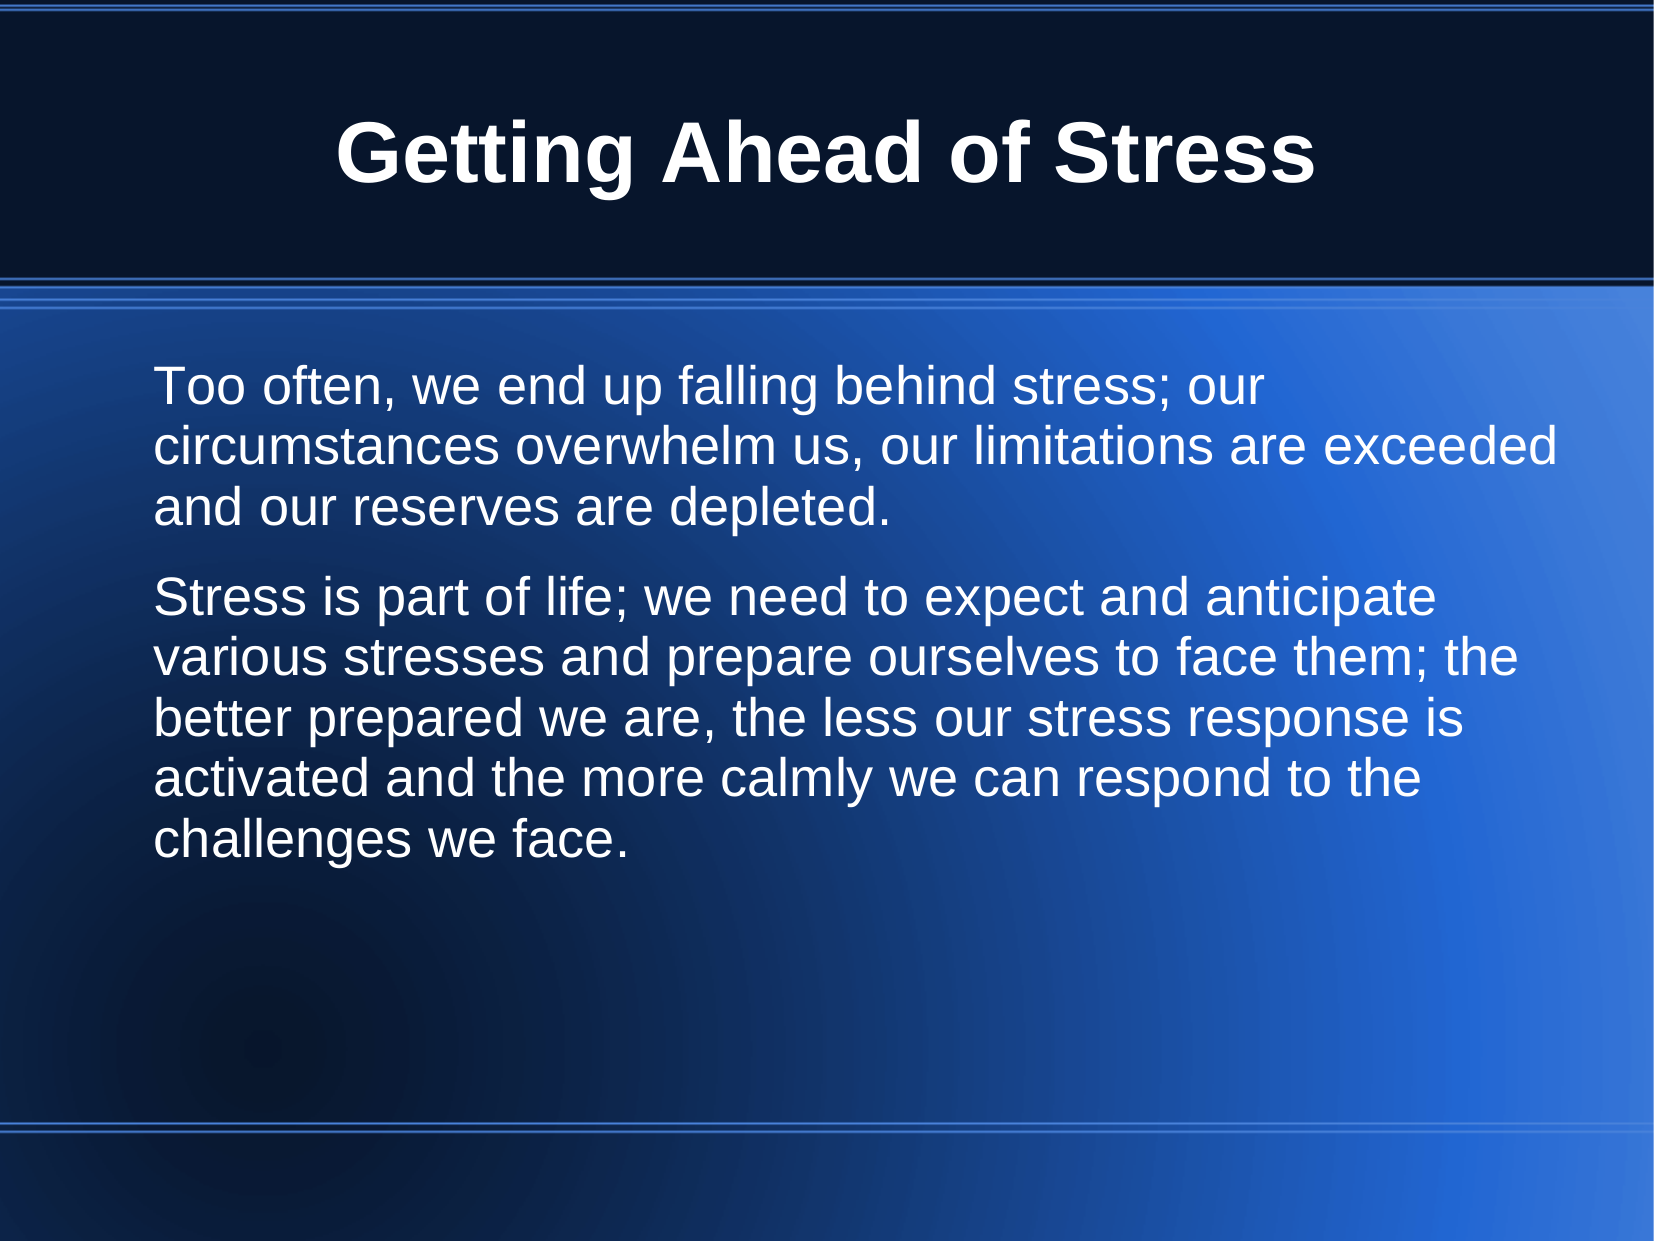

# Getting Ahead of Stress
Too often, we end up falling behind stress; our circumstances overwhelm us, our limitations are exceeded and our reserves are depleted.
Stress is part of life; we need to expect and anticipate various stresses and prepare ourselves to face them; the better prepared we are, the less our stress response is activated and the more calmly we can respond to the challenges we face.